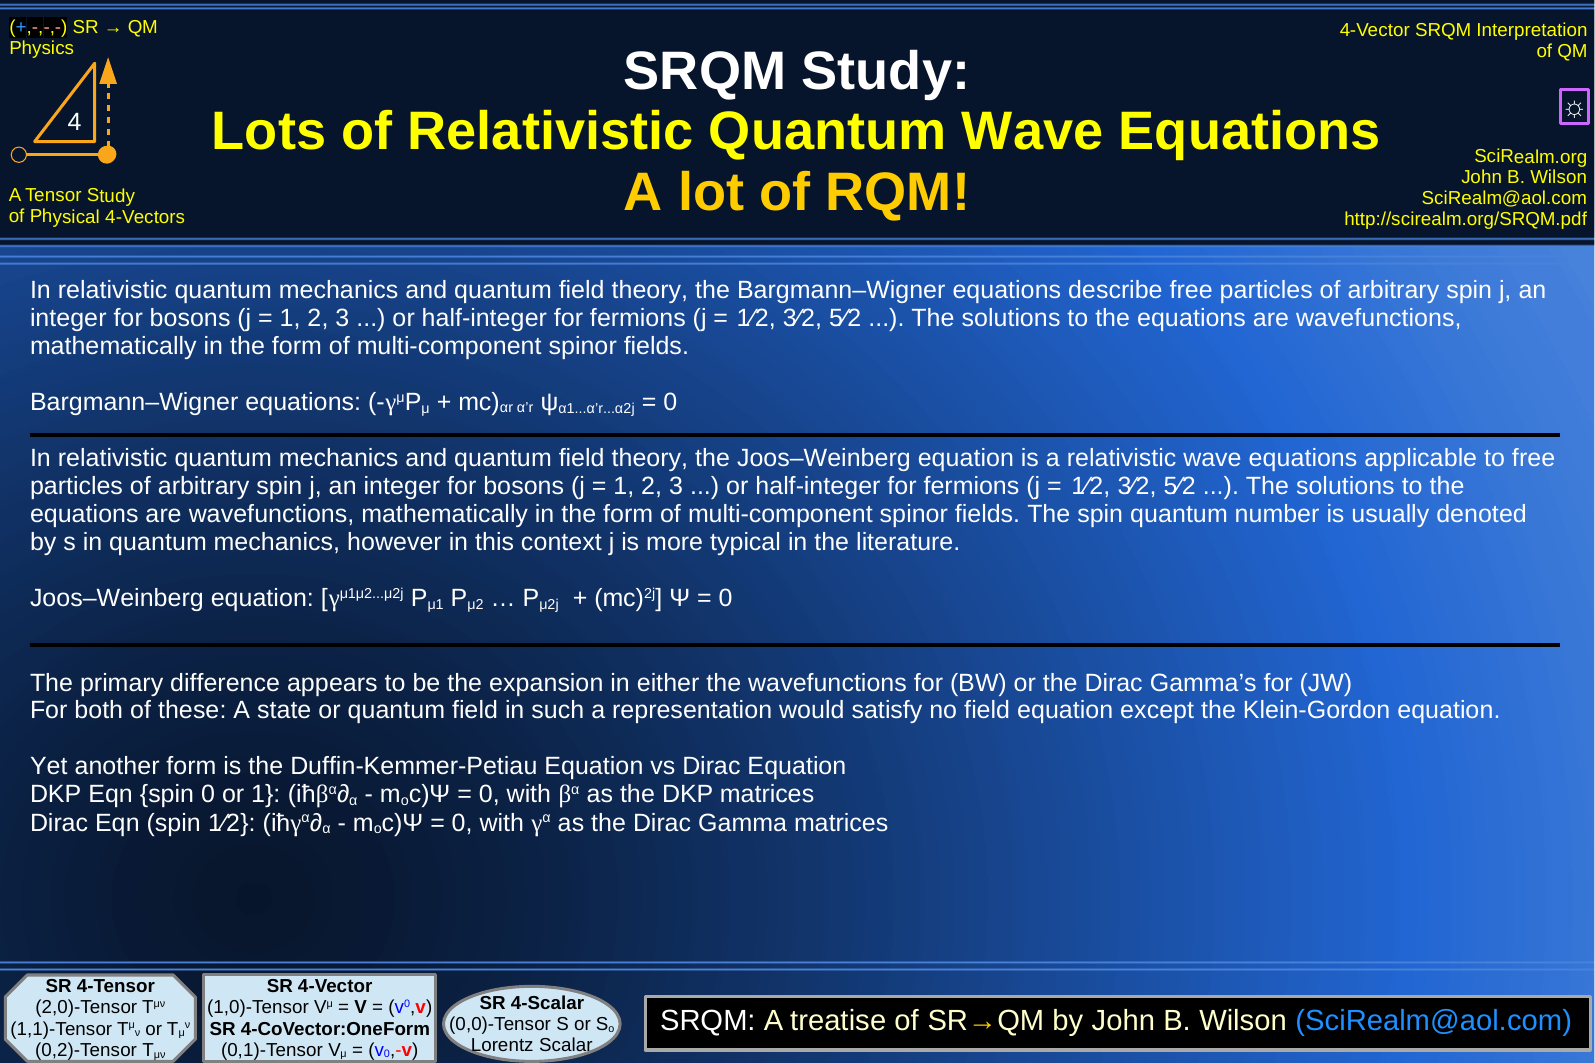

(+,-,-,-) SR → QM
Physics
A Tensor Study
of Physical 4-Vectors
4-Vector SRQM Interpretation
of QM
SciRealm.org
John B. Wilson
SciRealm@aol.com
http://scirealm.org/SRQM.pdf
SRQM Study:
Lots of Relativistic Quantum Wave Equations
A lot of RQM!
4
☼
# In relativistic quantum mechanics and quantum field theory, the Bargmann–Wigner equations describe free particles of arbitrary spin j, an integer for bosons (j = 1, 2, 3 ...) or half-integer for fermions (j = ​1⁄2, ​3⁄2, ​5⁄2 ...). The solutions to the equations are wavefunctions, mathematically in the form of multi-component spinor fields. Bargmann–Wigner equations: (-γμPμ + mc)αr α’r ψα1...α’r...α2j = 0 In relativistic quantum mechanics and quantum field theory, the Joos–Weinberg equation is a relativistic wave equations applicable to free particles of arbitrary spin j, an integer for bosons (j = 1, 2, 3 ...) or half-integer for fermions (j = ​1⁄2, ​3⁄2, ​5⁄2 ...). The solutions to the equations are wavefunctions, mathematically in the form of multi-component spinor fields. The spin quantum number is usually denoted by s in quantum mechanics, however in this context j is more typical in the literature. Joos–Weinberg equation: [γμ1μ2...μ2j Pμ1 Pμ2 … Pμ2j + (mc)2j] Ψ = 0 The primary difference appears to be the expansion in either the wavefunctions for (BW) or the Dirac Gamma’s for (JW) For both of these: A state or quantum field in such a representation would satisfy no field equation except the Klein-Gordon equation. Yet another form is the Duffin-Kemmer-Petiau Equation vs Dirac Equation DKP Eqn {spin 0 or 1}: (iћβα∂α - moc)Ψ = 0, with βα as the DKP matrices Dirac Eqn (spin 1⁄2}: (iћγα∂α - moc)Ψ = 0, with γα as the Dirac Gamma matrices
SR 4-Tensor
(2,0)-Tensor Tμν
(1,1)-Tensor Tμν or Tμν
(0,2)-Tensor Tμν
SR 4-Vector
(1,0)-Tensor Vμ = V = (v0,v)
SR 4-CoVector:OneForm
(0,1)-Tensor Vμ = (v0,-v)
SR 4-Scalar
(0,0)-Tensor S or So
Lorentz Scalar
SRQM: A treatise of SR→QM by John B. Wilson (SciRealm@aol.com)